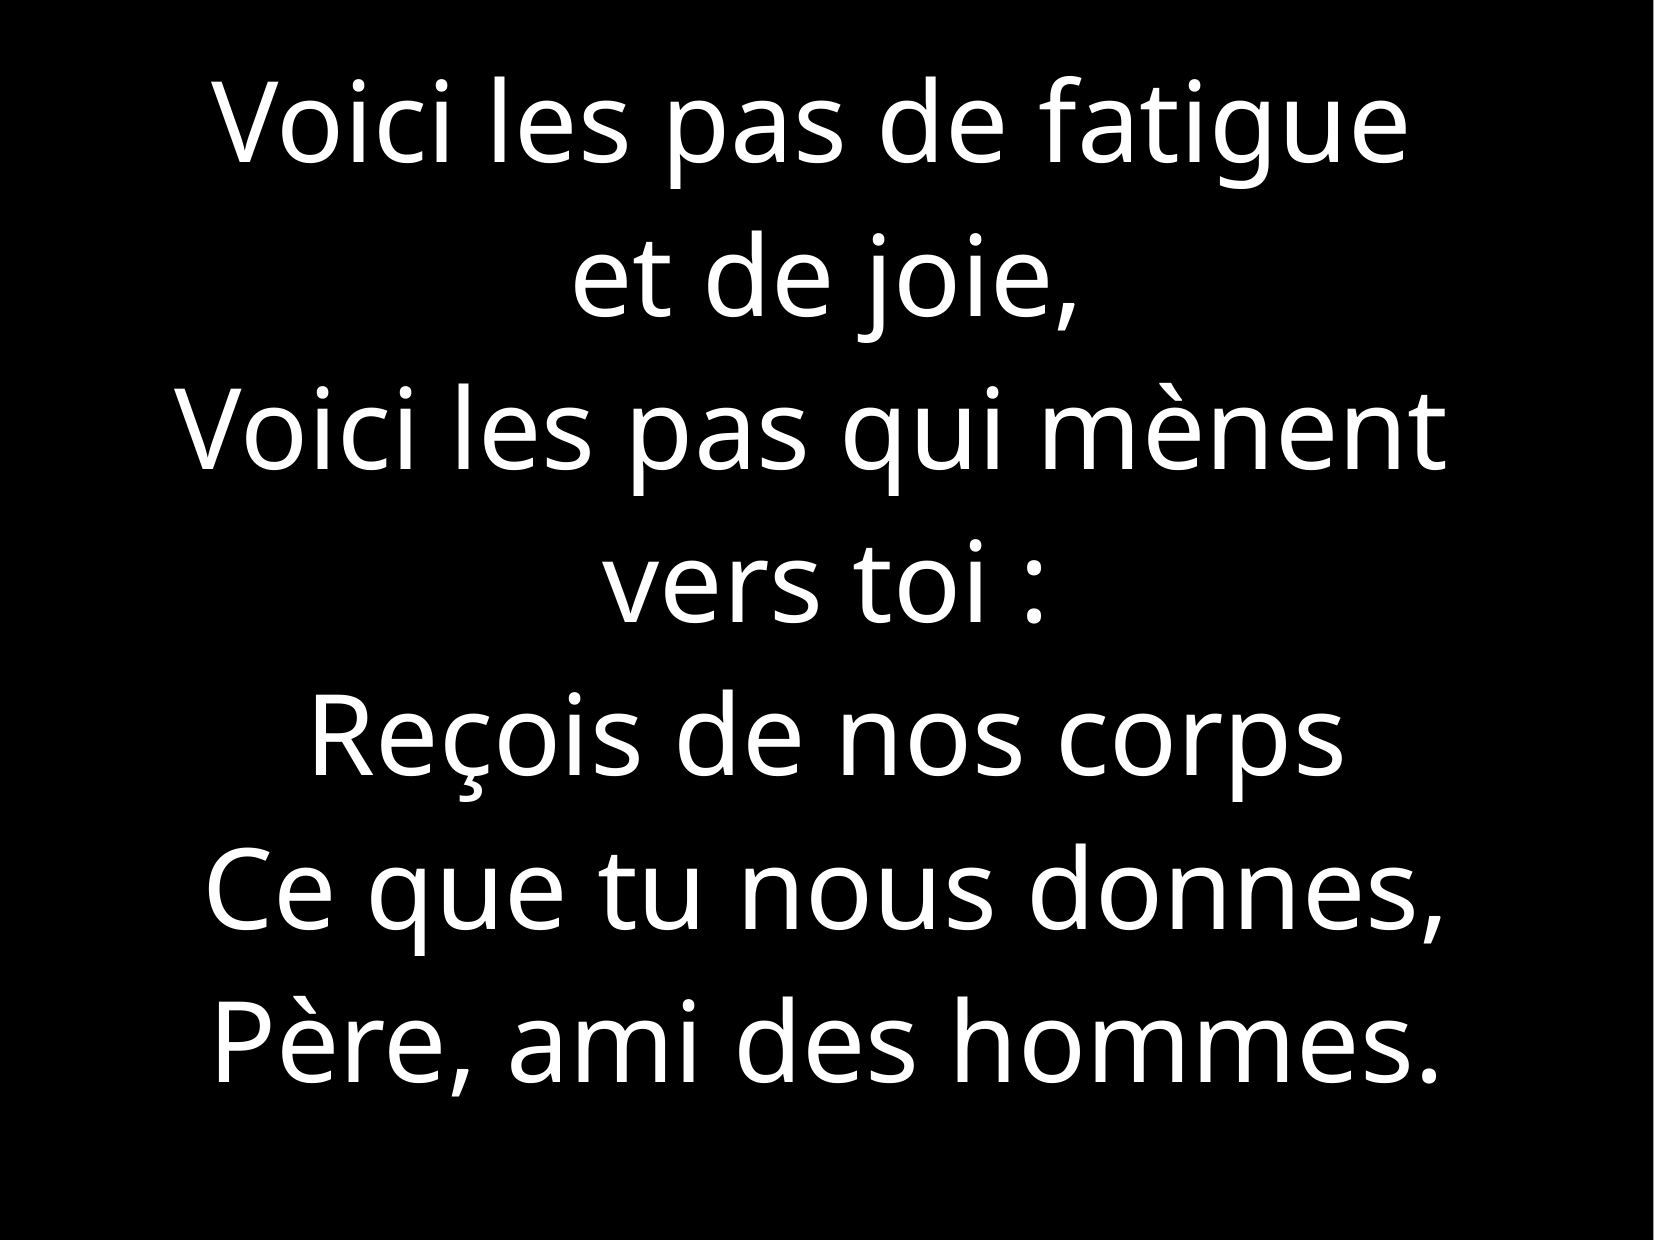

# Voici les pas de fatigue
et de joie,
Voici les pas qui mènent
vers toi :
Reçois de nos corps
Ce que tu nous donnes,
Père, ami des hommes.